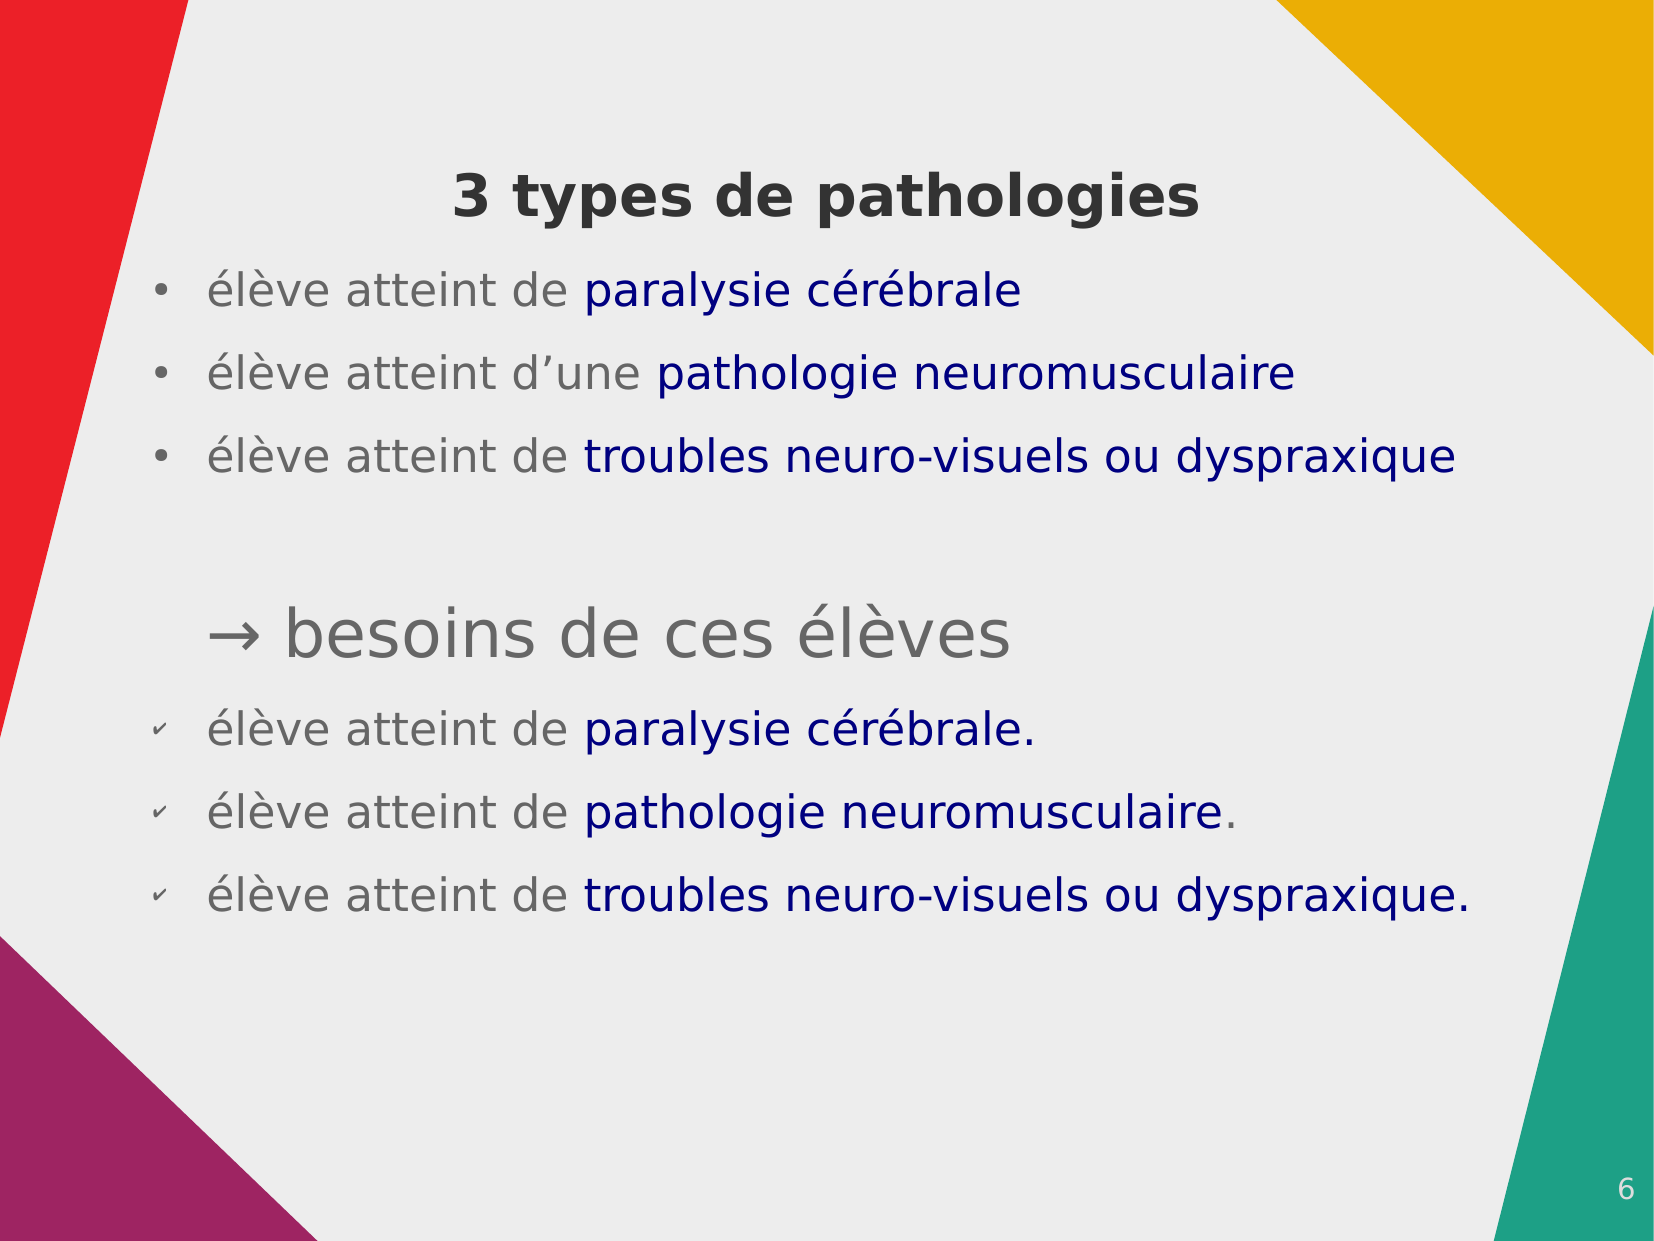

# 3 types de pathologies
élève atteint de paralysie cérébrale
élève atteint d’une pathologie neuromusculaire
élève atteint de troubles neuro-visuels ou dyspraxique
→ besoins de ces élèves
élève atteint de paralysie cérébrale.
élève atteint de pathologie neuromusculaire.
élève atteint de troubles neuro-visuels ou dyspraxique.
6